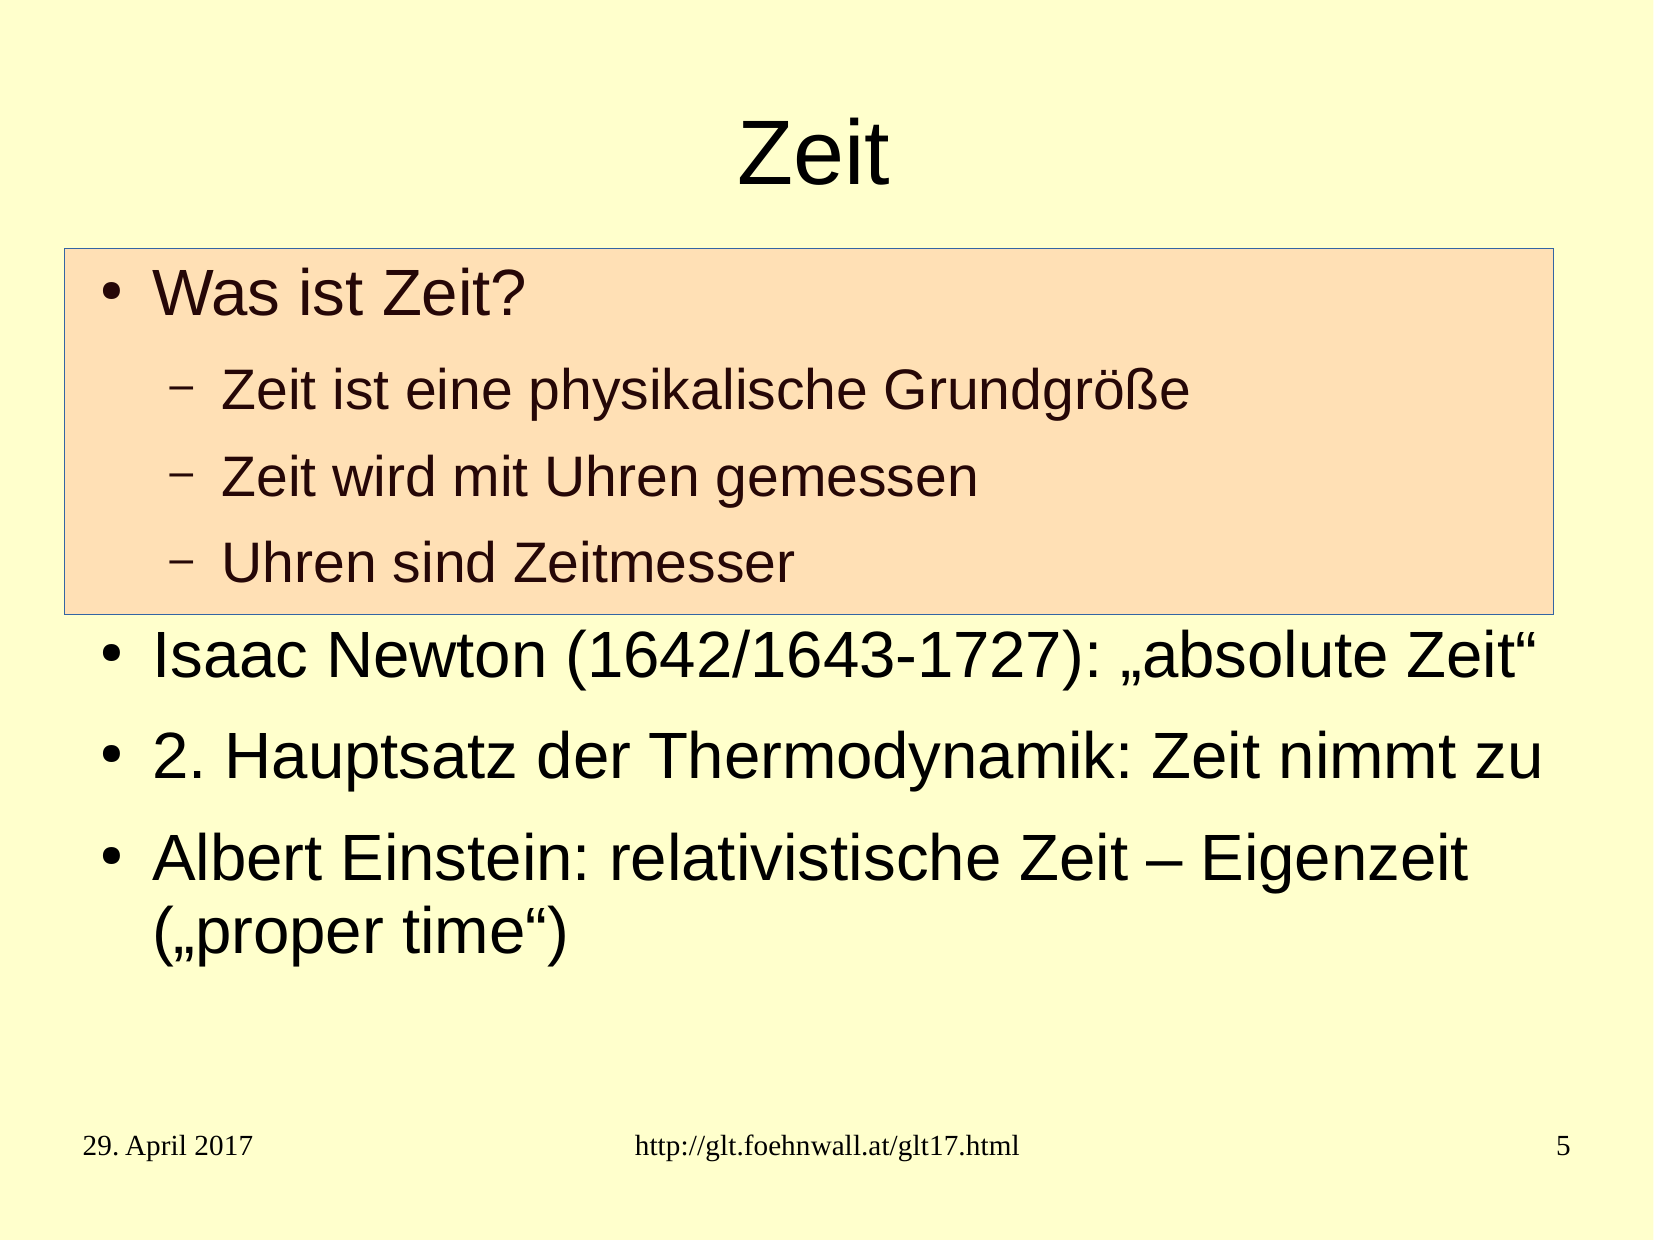

# Zeit
Was ist Zeit?
Zeit ist eine physikalische Grundgröße
Zeit wird mit Uhren gemessen
Uhren sind Zeitmesser
Isaac Newton (1642/1643-1727): „absolute Zeit“
2. Hauptsatz der Thermodynamik: Zeit nimmt zu
Albert Einstein: relativistische Zeit – Eigenzeit („proper time“)
29. April 2017
http://glt.foehnwall.at/glt17.html
5